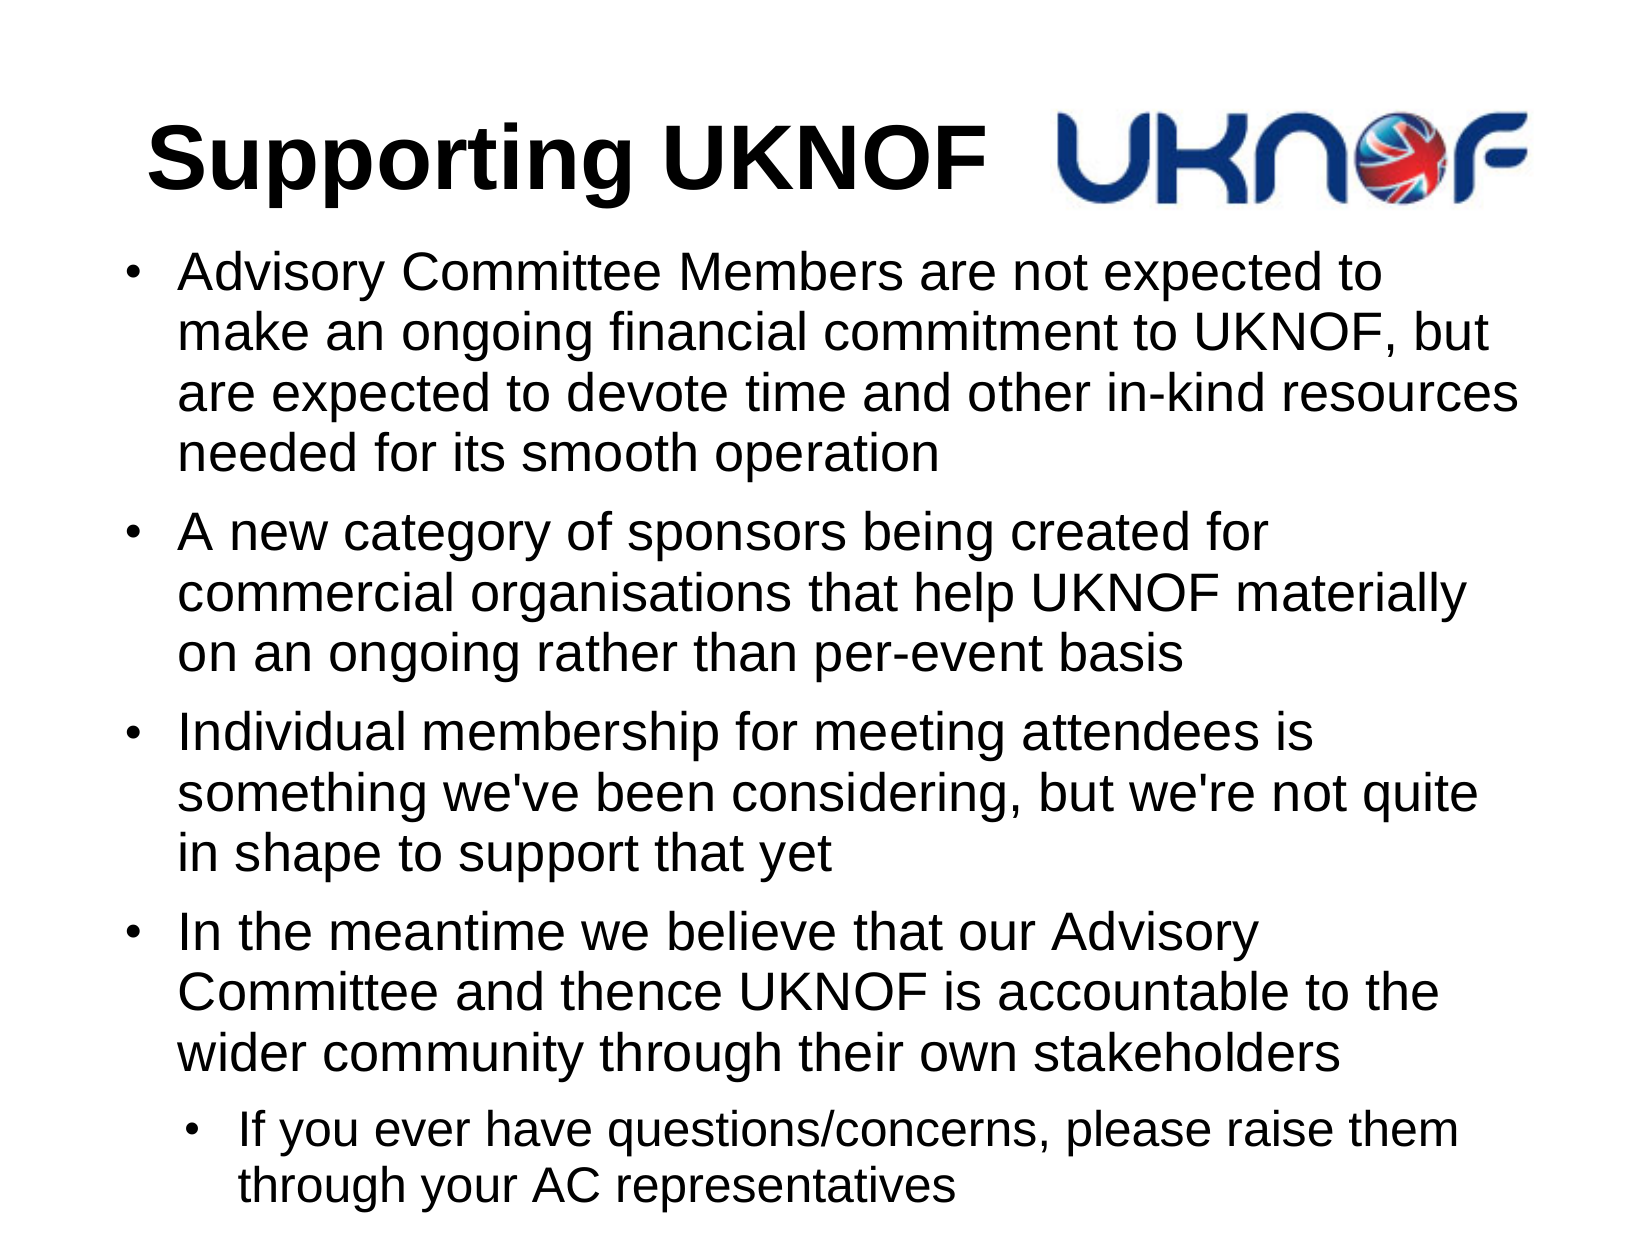

# Supporting UKNOF
Advisory Committee Members are not expected to make an ongoing financial commitment to UKNOF, but are expected to devote time and other in-kind resources needed for its smooth operation
A new category of sponsors being created for commercial organisations that help UKNOF materially on an ongoing rather than per-event basis
Individual membership for meeting attendees is something we've been considering, but we're not quite in shape to support that yet
In the meantime we believe that our Advisory Committee and thence UKNOF is accountable to the wider community through their own stakeholders
If you ever have questions/concerns, please raise them through your AC representatives